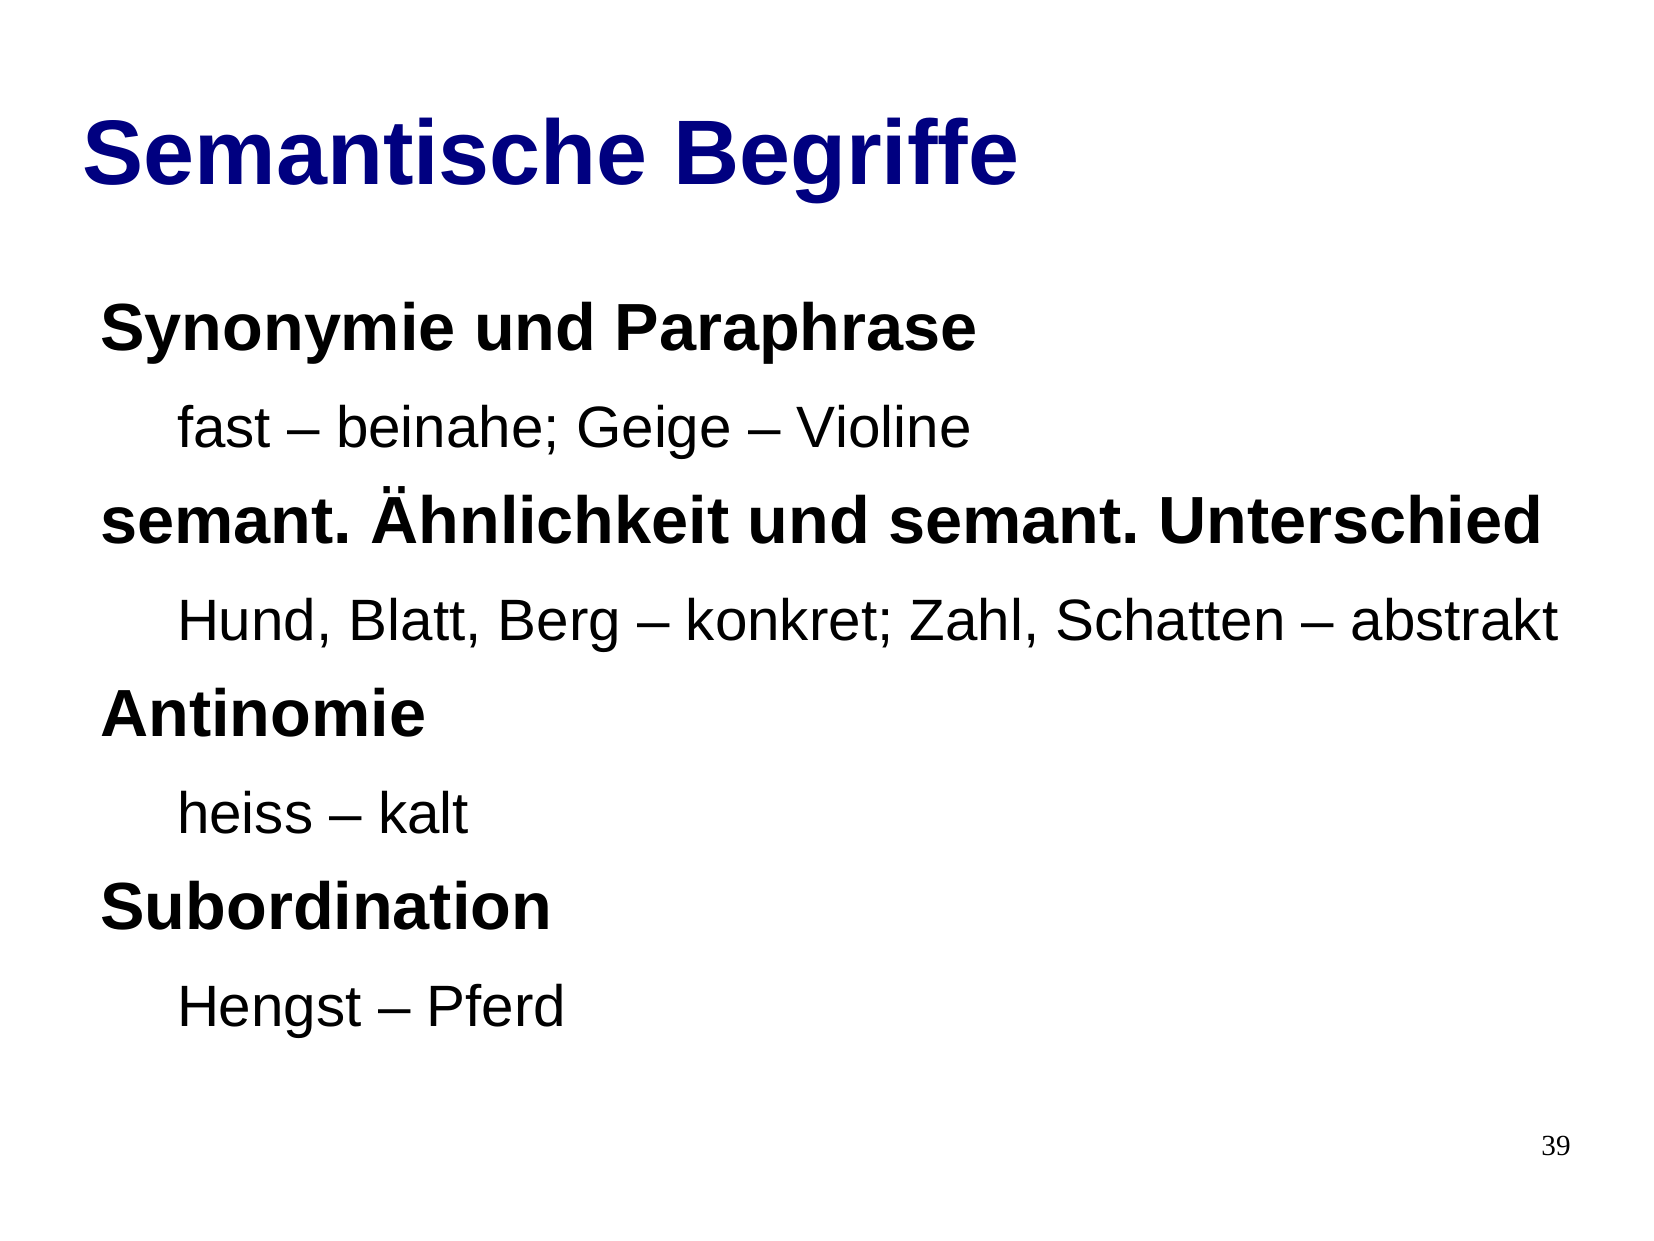

# Semantische Begriffe
Synonymie und Paraphrase
fast – beinahe; Geige – Violine
semant. Ähnlichkeit und semant. Unterschied
Hund, Blatt, Berg – konkret; Zahl, Schatten – abstrakt
Antinomie
heiss – kalt
Subordination
Hengst – Pferd
39